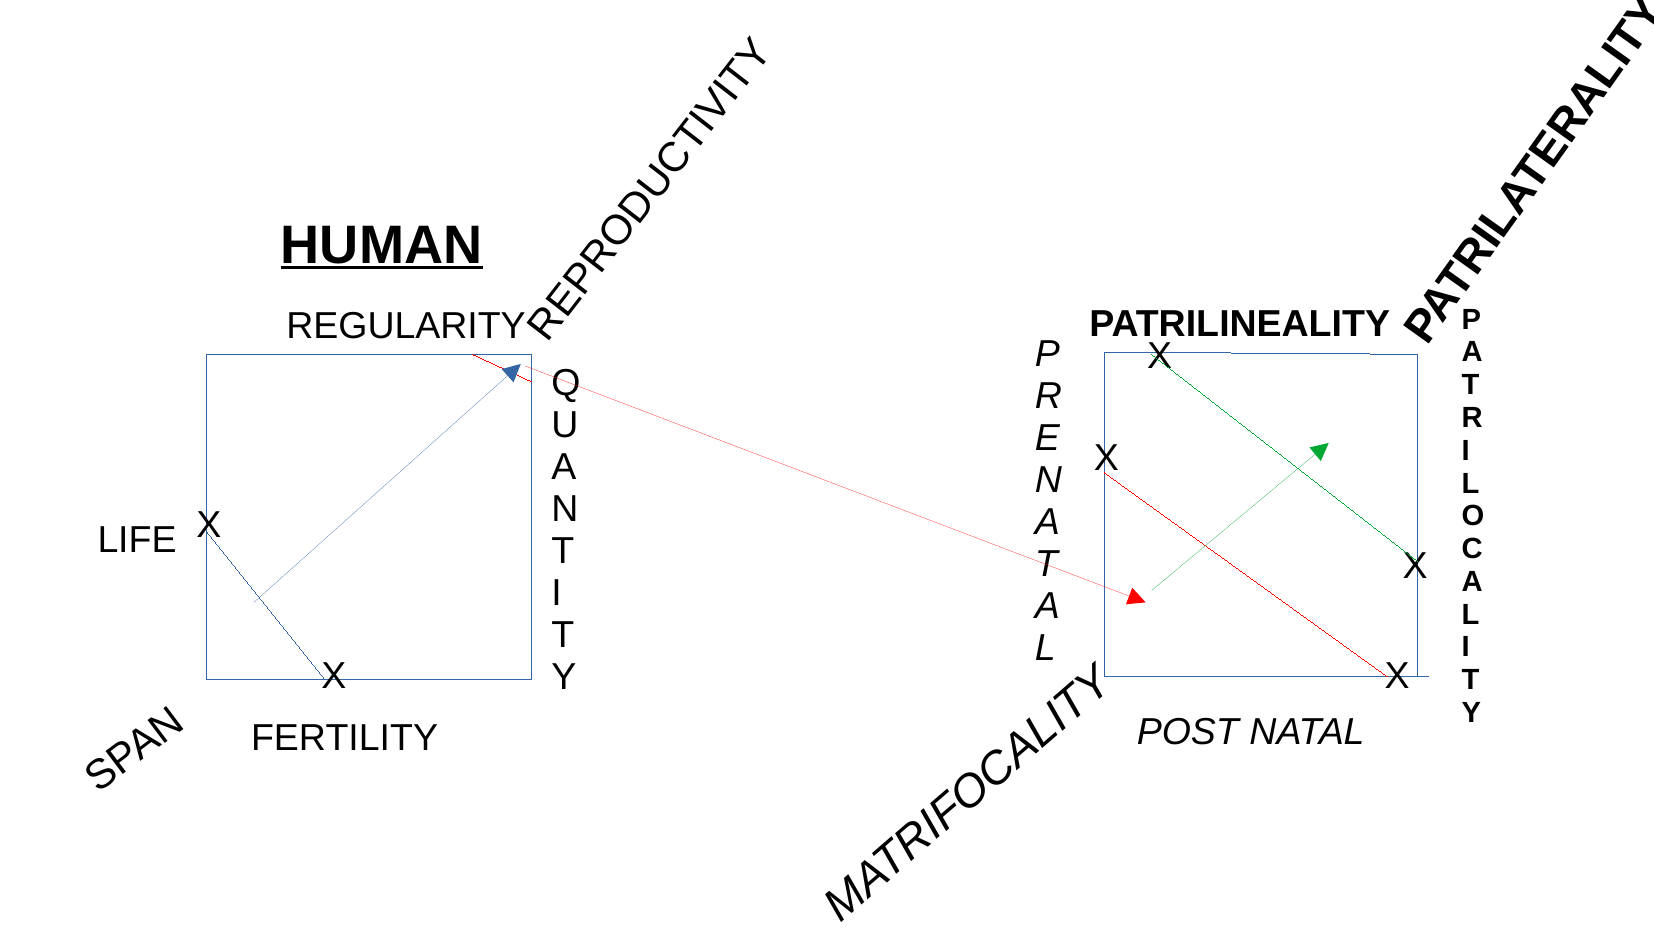

PATRILATERALITY
REPRODUCTIVITY
HUMAN
PATRILINEALITY
PATR
I LOCAL
I
TY
REGULARITY
PRENATAL
X
Q
U
A
N
T
I
T
Y
X
X
LIFE
X
X
X
SPAN
POST NATAL
FERTILITY
MATRIFOCALITY